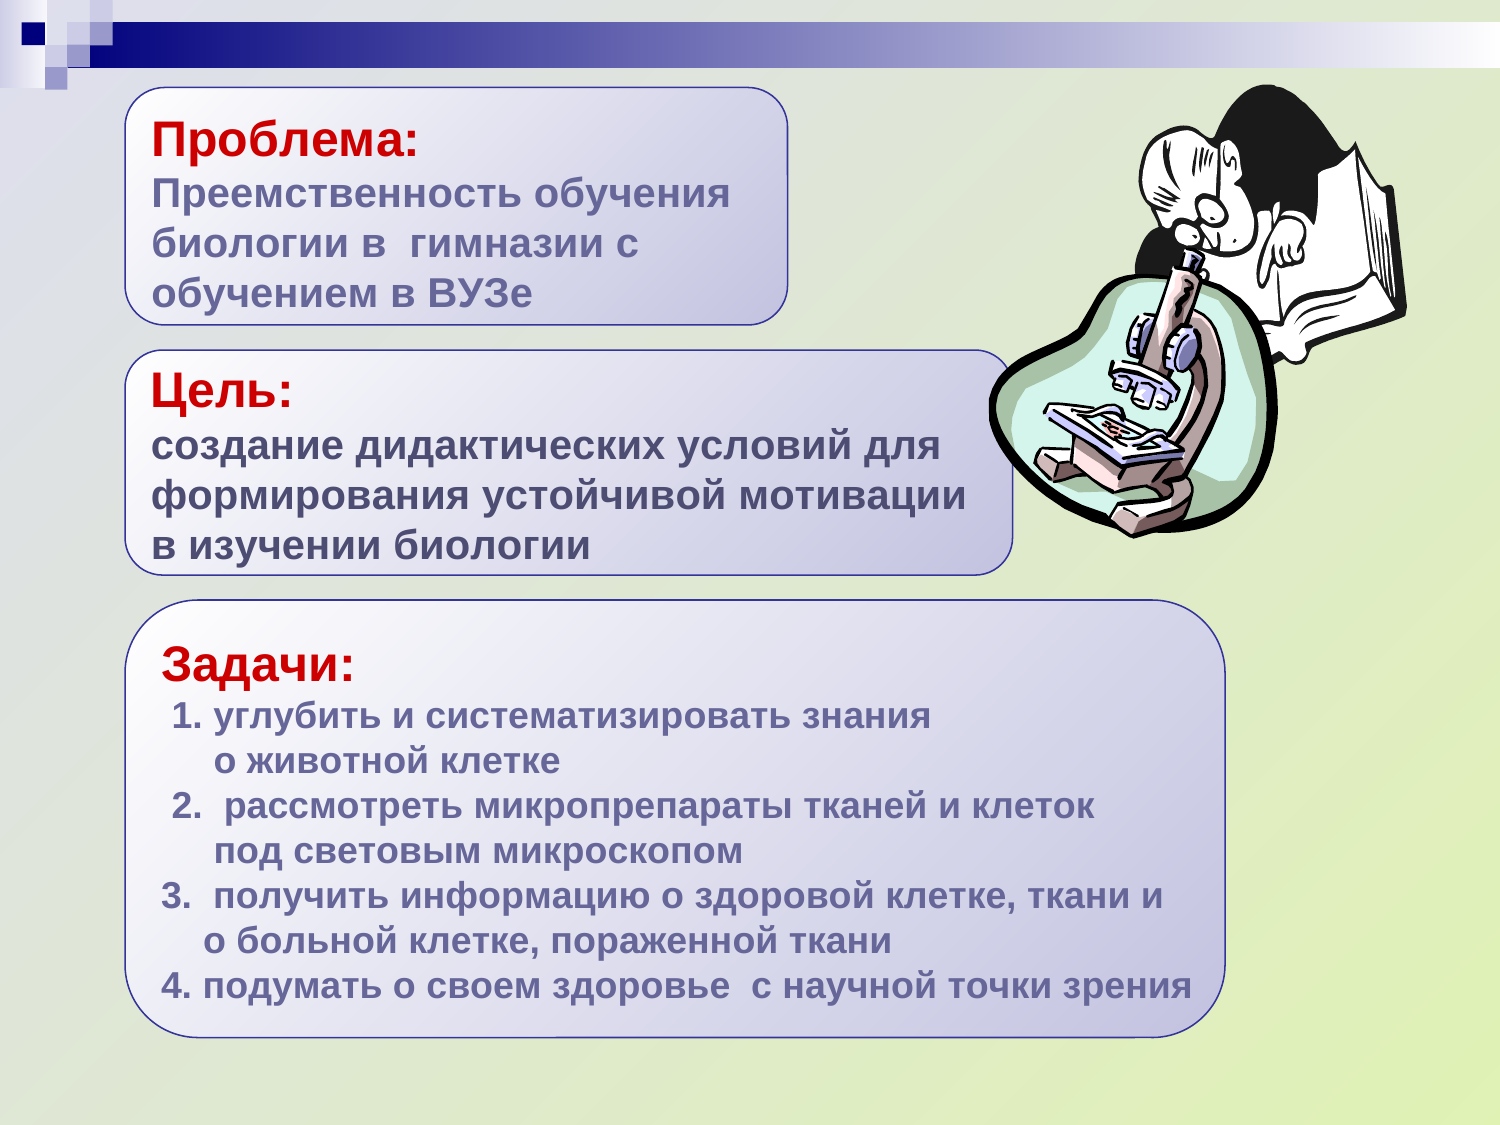

Проблема:
Преемственность обучения
биологии в гимназии с
обучением в ВУЗе
Цель:
создание дидактических условий для
формирования устойчивой мотивации
в изучении биологии
Задачи:
 1. углубить и систематизировать знания
 о животной клетке
 2. рассмотреть микропрепараты тканей и клеток
 под световым микроскопом
3. получить информацию о здоровой клетке, ткани и
 о больной клетке, пораженной ткани
4. подумать о своем здоровье с научной точки зрения